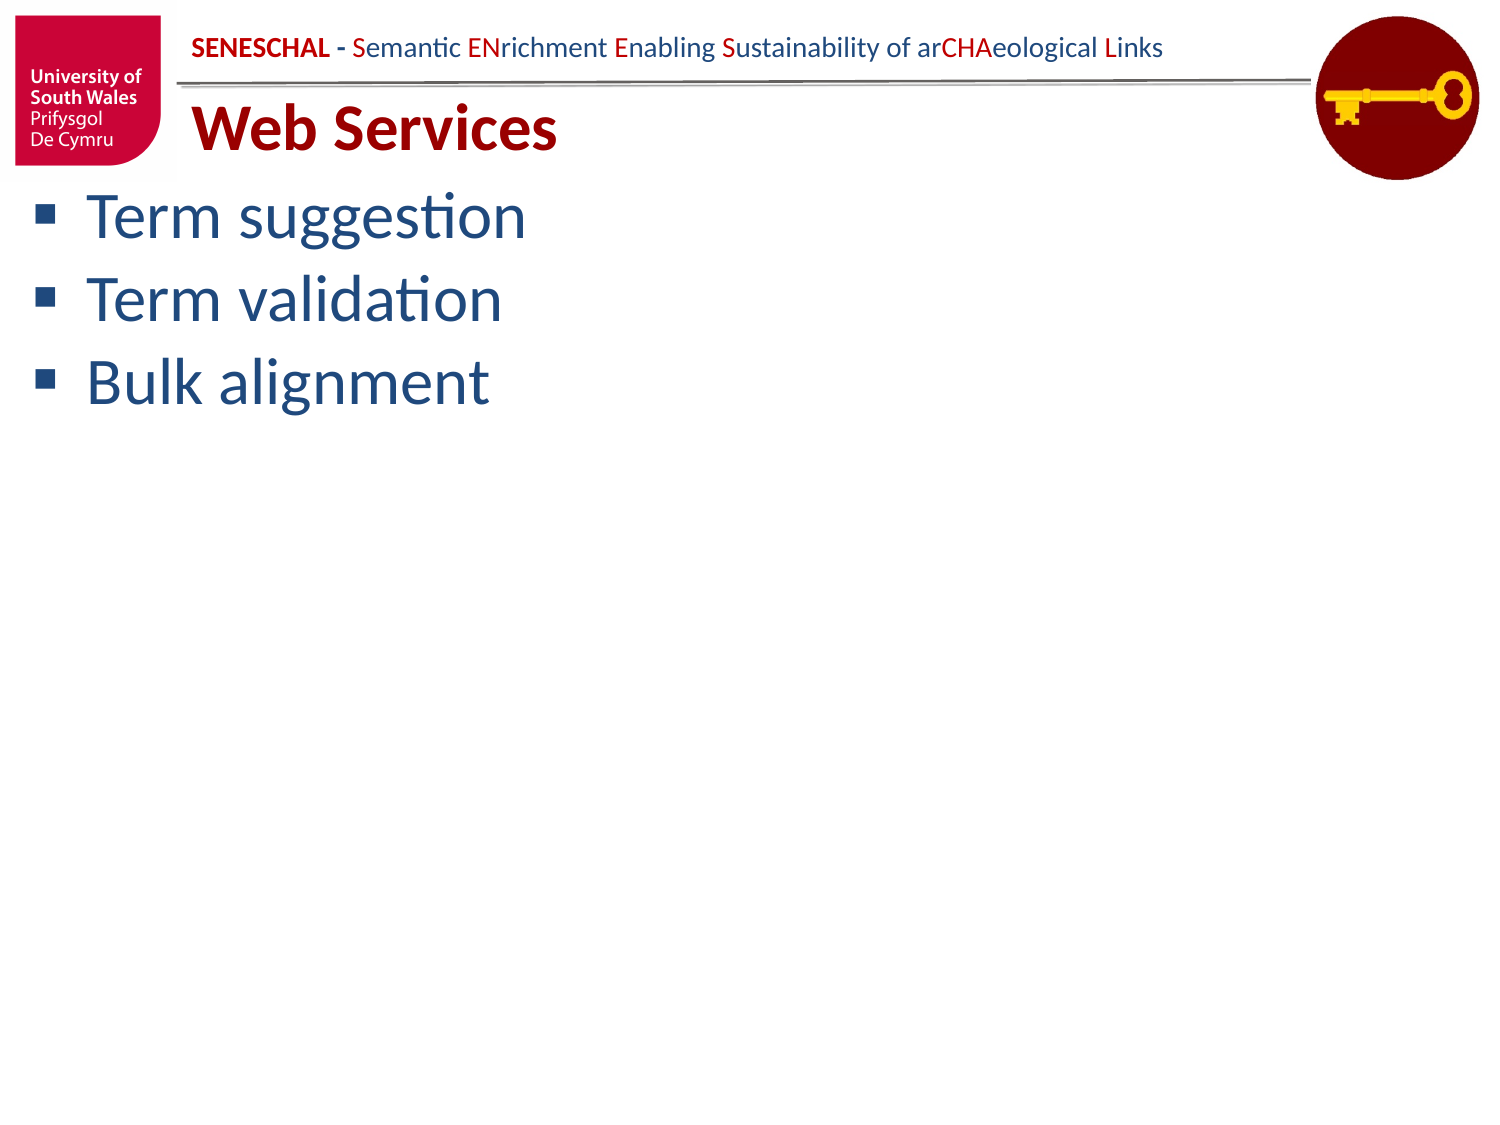

SENESCHAL - Semantic ENrichment Enabling Sustainability of arCHAeological Links
# Web Services
Term suggestion
Term validation
Bulk alignment